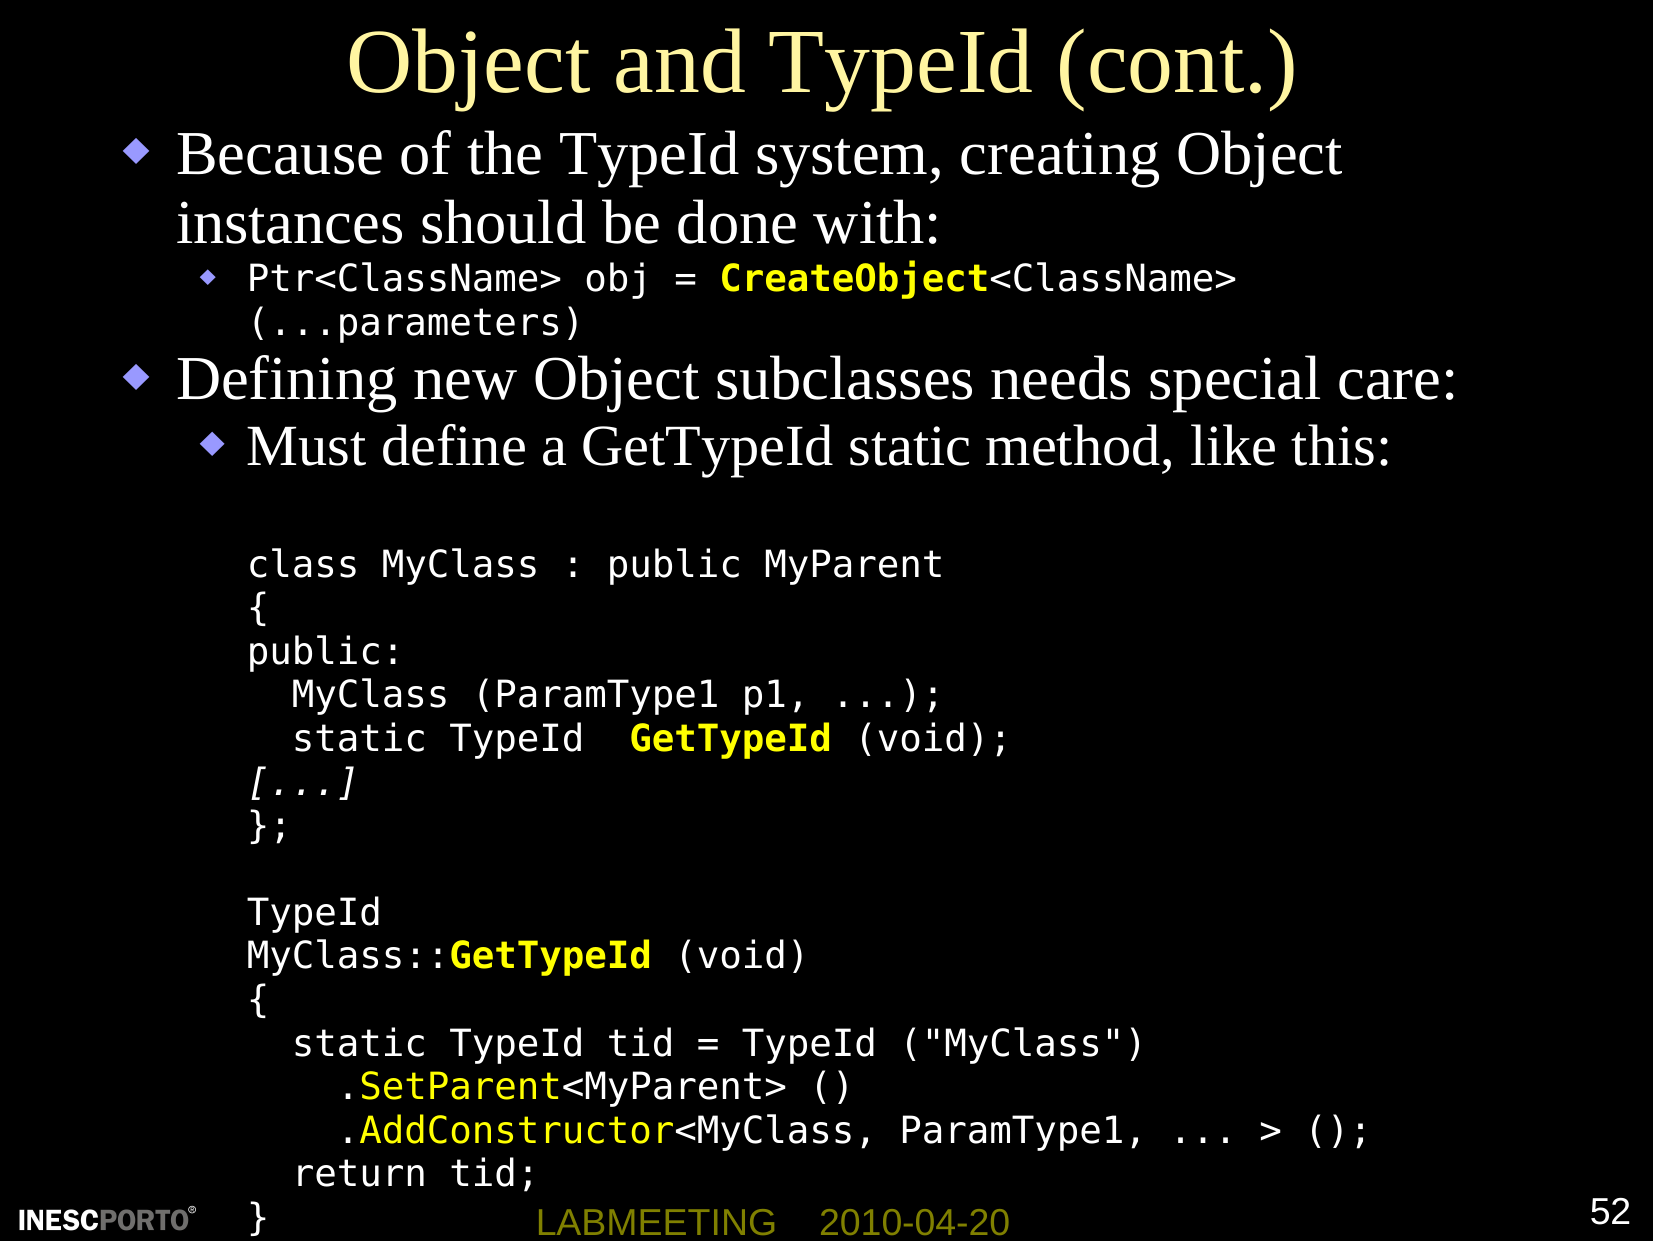

# Object and TypeId (cont.)
Because of the TypeId system, creating Object instances should be done with:
Ptr<ClassName> obj = CreateObject<ClassName> (...parameters)
Defining new Object subclasses needs special care:
Must define a GetTypeId static method, like this:
class MyClass : public MyParent
{
public:
 MyClass (ParamType1 p1, ...);
 static TypeId GetTypeId (void);
[...]
};
TypeId
MyClass::GetTypeId (void)
{
 static TypeId tid = TypeId ("MyClass")
 .SetParent<MyParent> ()
 .AddConstructor<MyClass, ParamType1, ... > ();
 return tid;
}